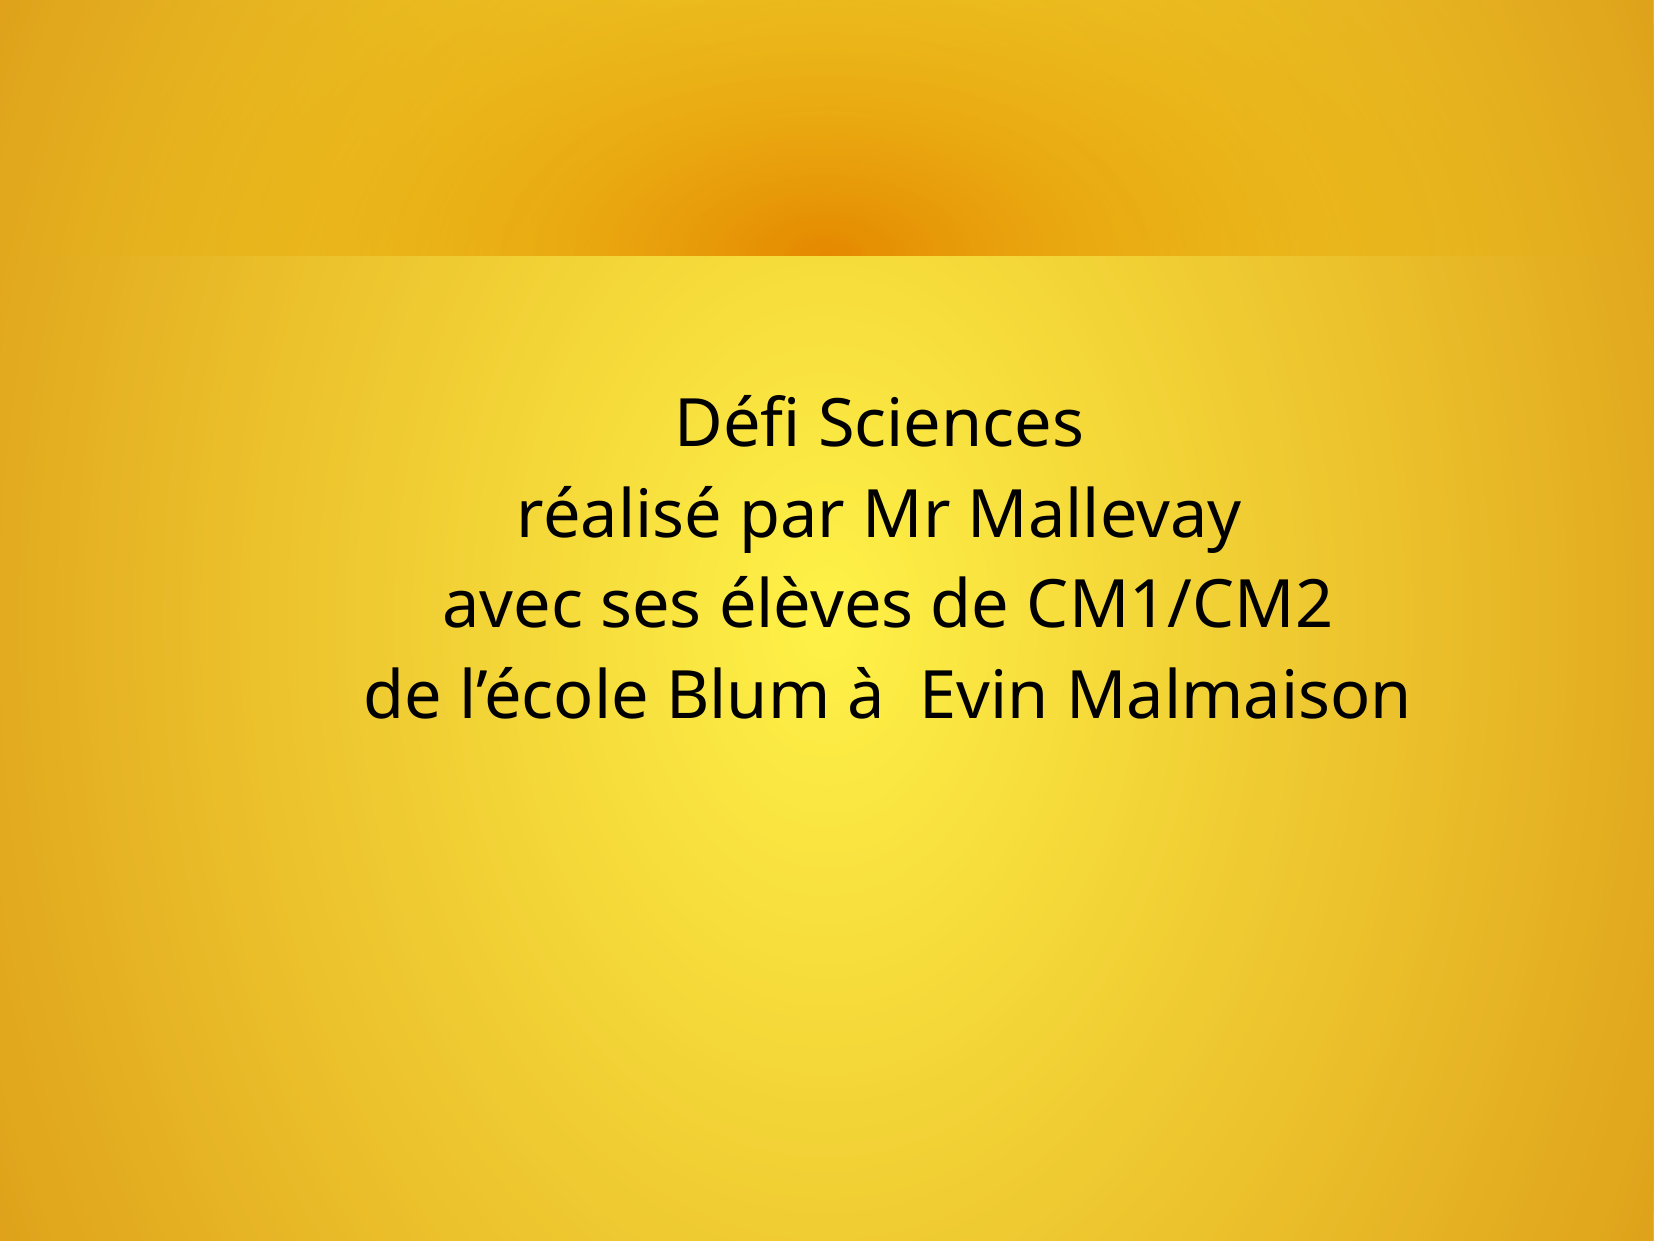

Défi Sciences
réalisé par Mr Mallevay
avec ses élèves de CM1/CM2
de l’école Blum à Evin Malmaison